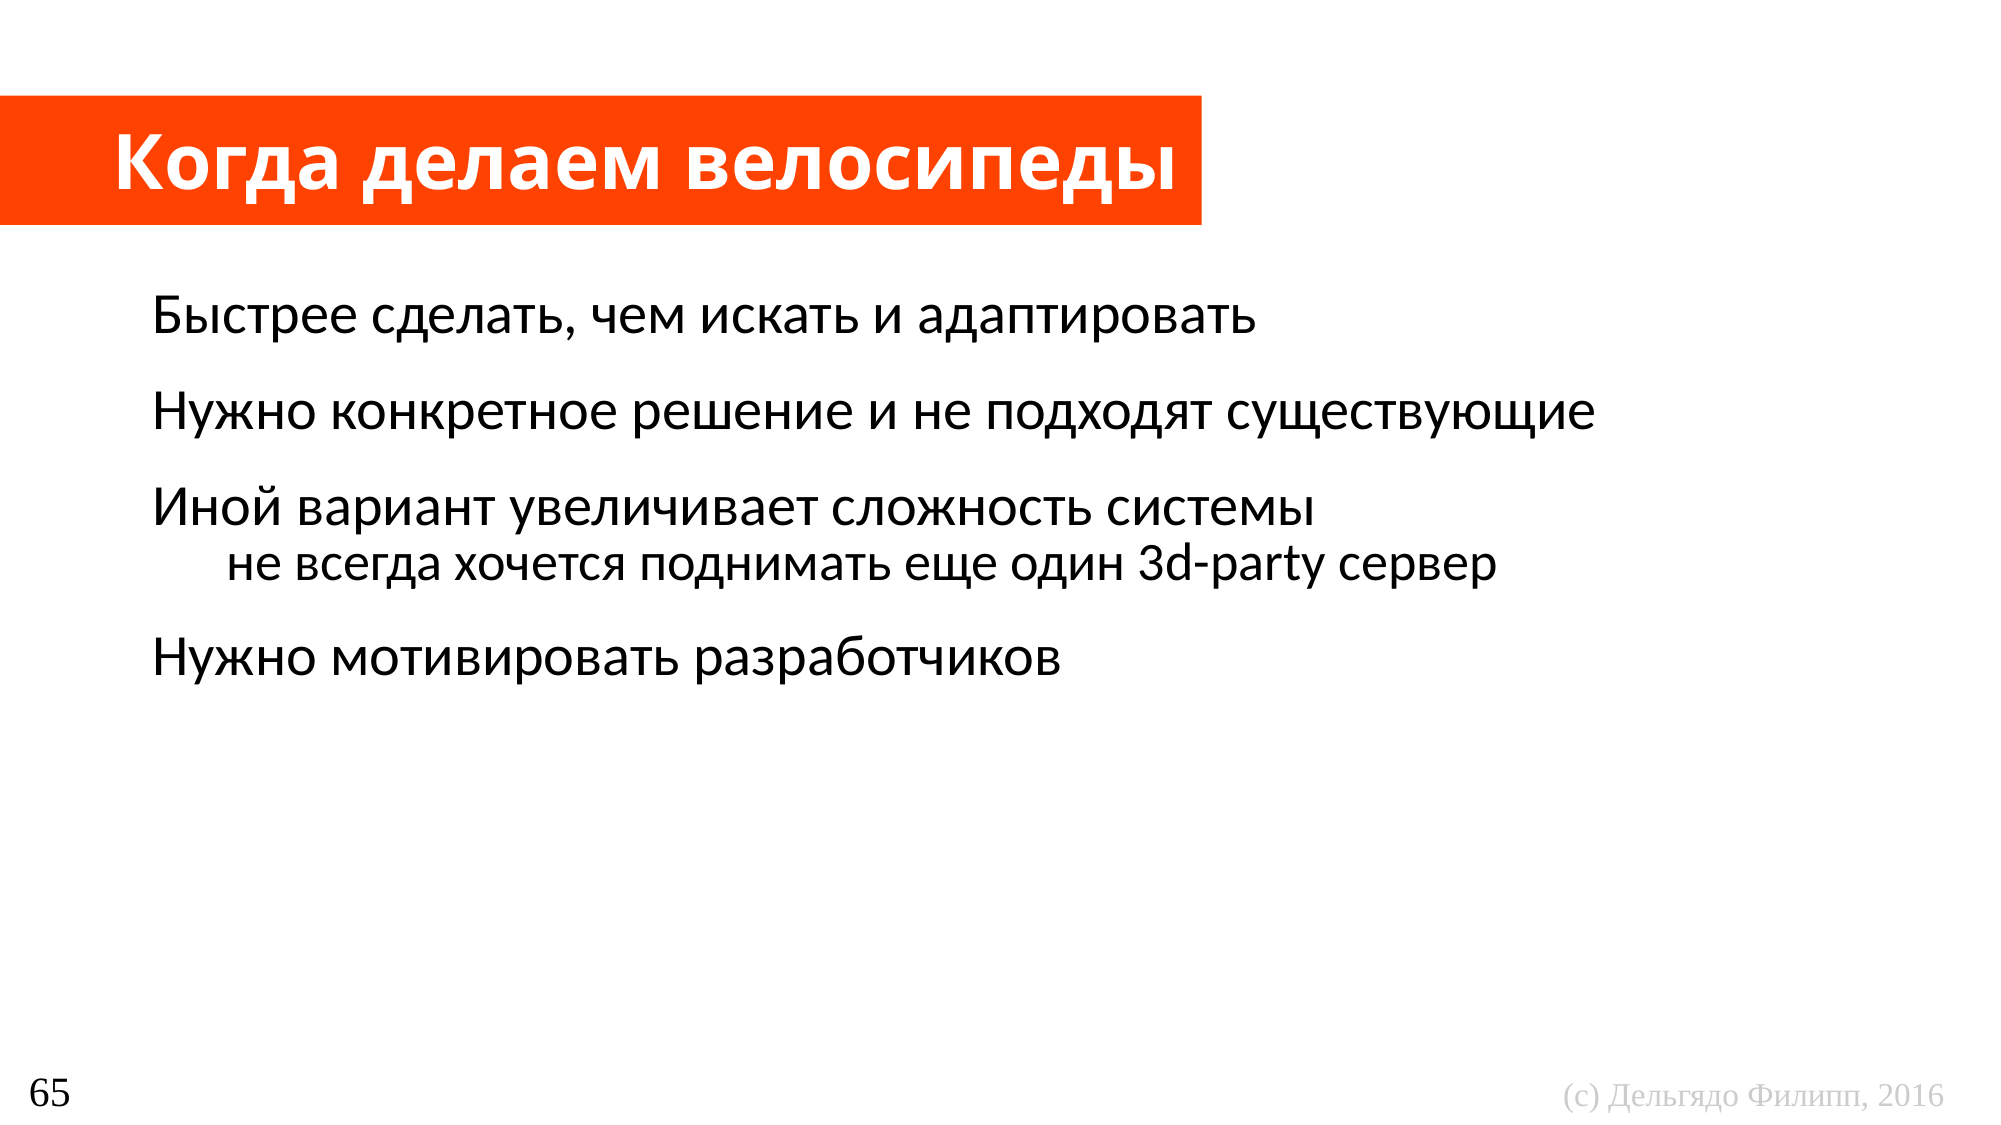

# Когда делаем велосипеды
Быстрее сделать, чем искать и адаптировать
Нужно конкретное решение и не подходят существующие
Иной вариант увеличивает сложность системы
	не всегда хочется поднимать еще один 3d-party сервер
Нужно мотивировать разработчиков
65
(c) Дельгядо Филипп, 2016